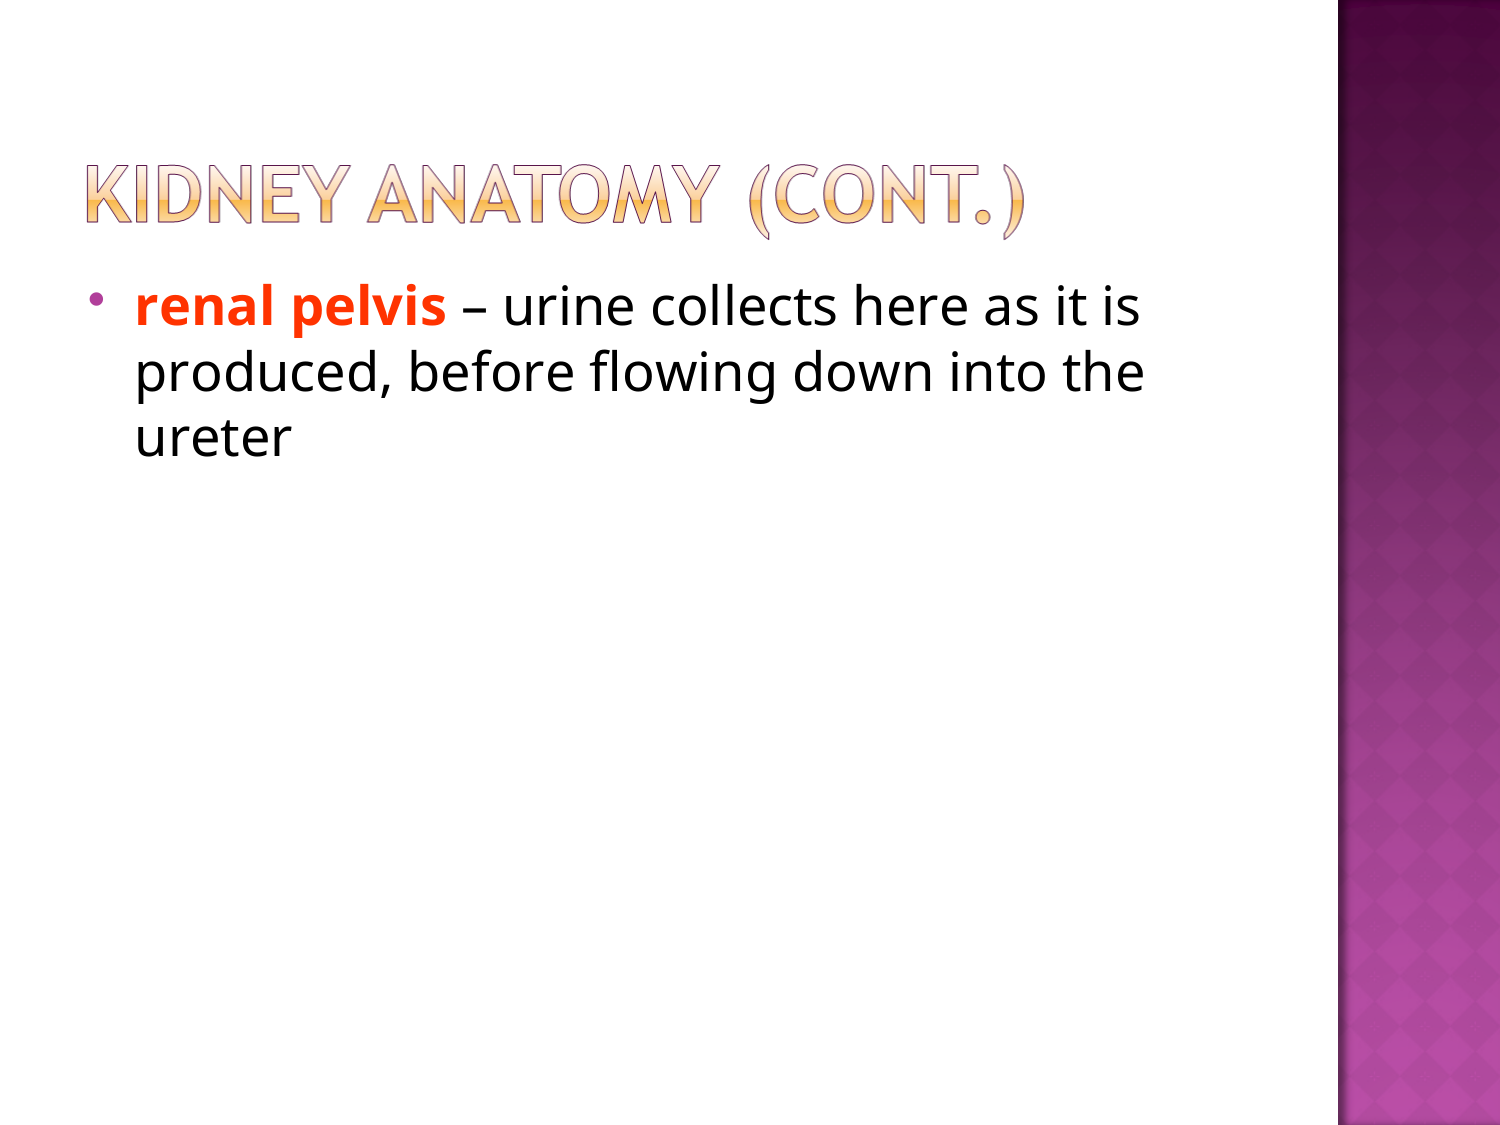

# renal pelvis – urine collects here as it is produced, before flowing down into the ureter